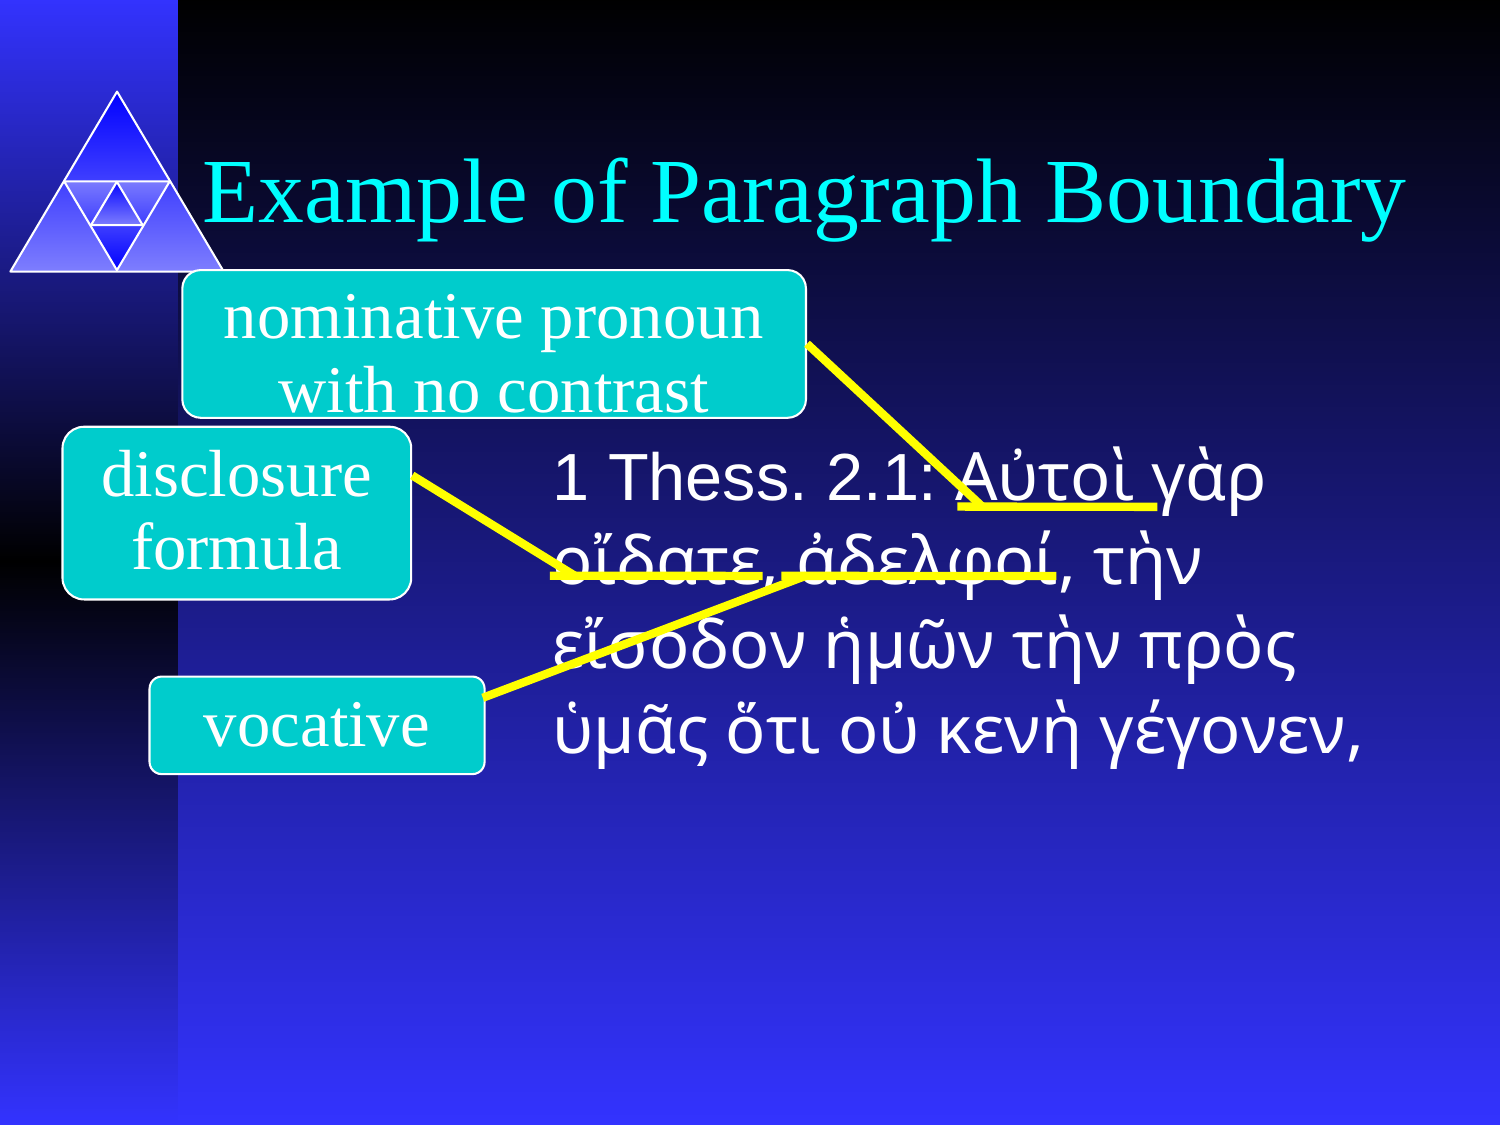

# Example of Paragraph Boundary
nominative pronoun
with no contrast
1 Thess. 2.1: Αὐτοὶ γὰρ οἴδατε, ἀδελφοί, τὴν εἴσοδον ἡμῶν τὴν πρὸς ὑμᾶς ὅτι οὐ κενὴ γέγονεν,
disclosure
formula
vocative